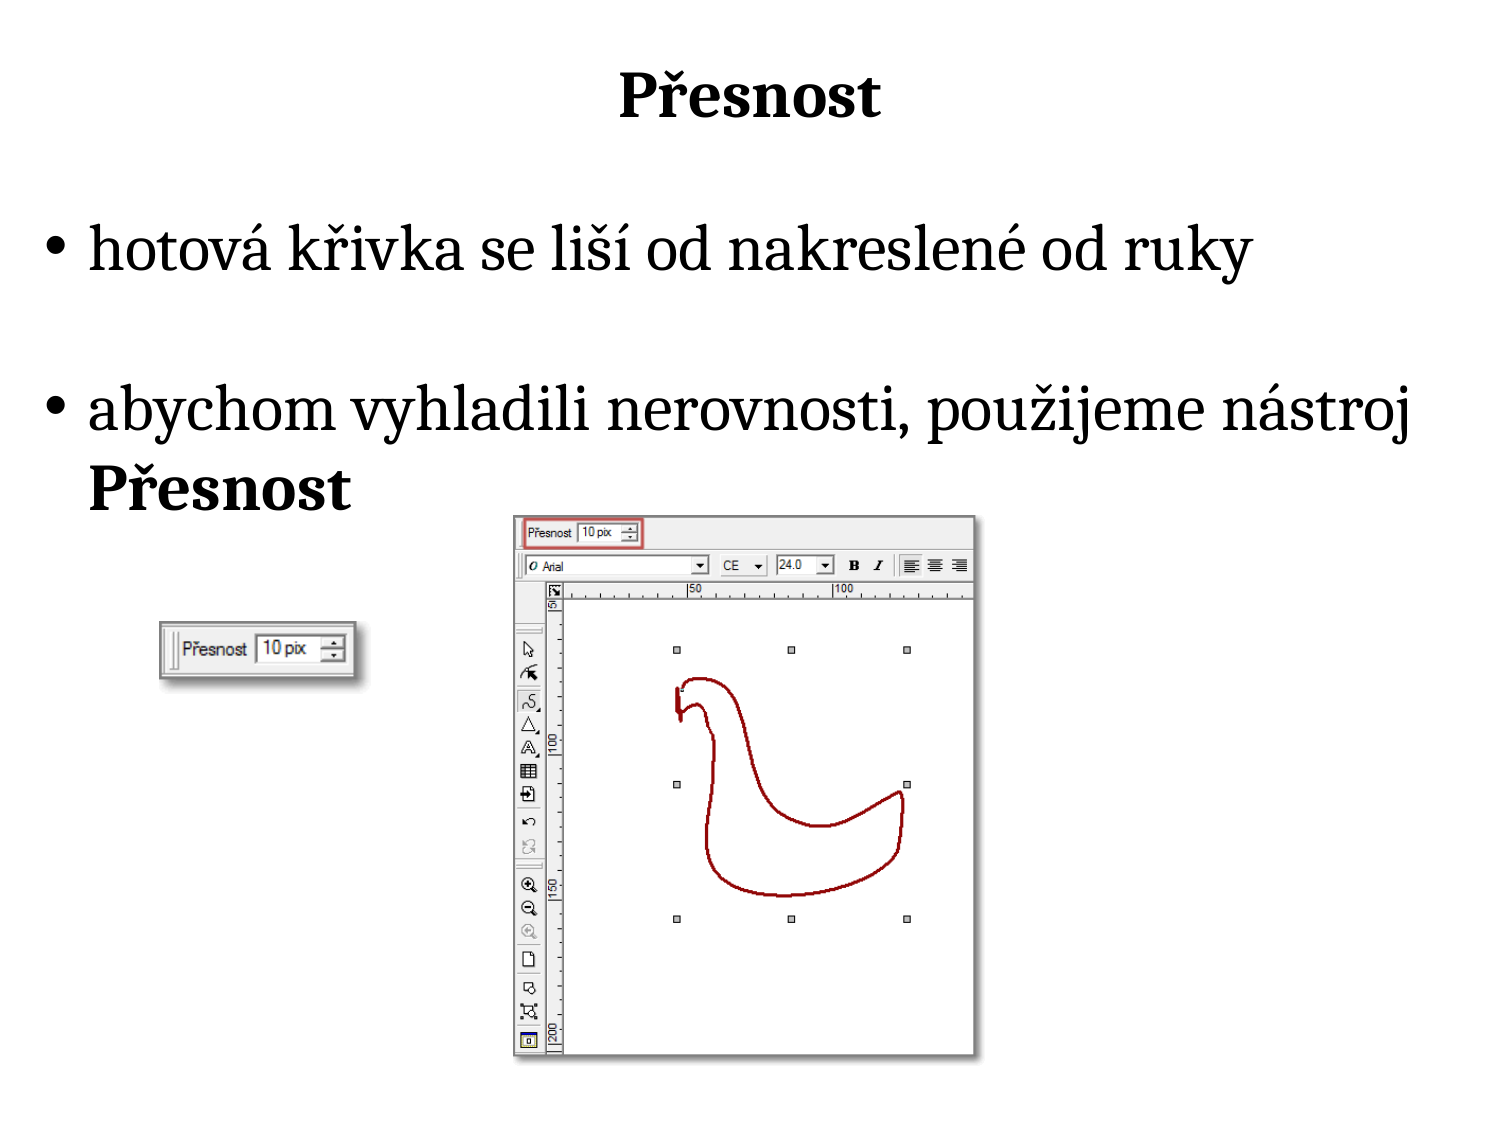

Přesnost
hotová křivka se liší od nakreslené od ruky
abychom vyhladili nerovnosti, použijeme nástroj
	Přesnost